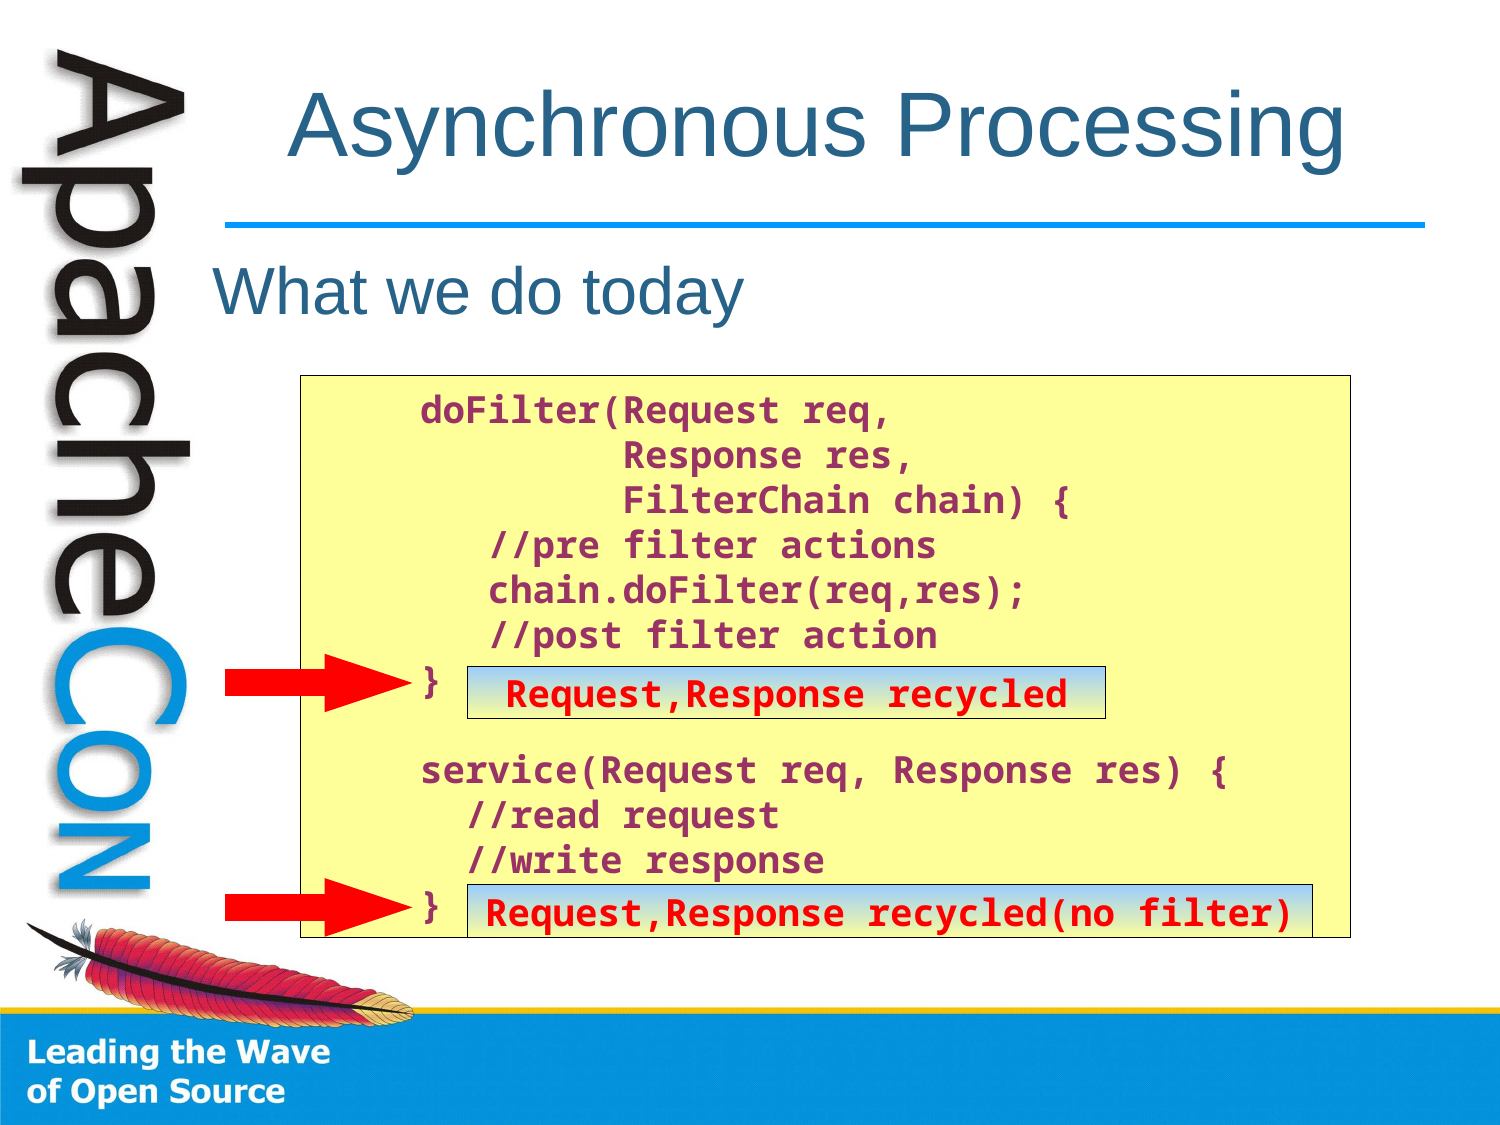

# Asynchronous Processing
What we do today
doFilter(Request req,
 Response res,
 FilterChain chain) {
 //pre filter actions
 chain.doFilter(req,res);
 //post filter action
}
service(Request req, Response res) {
 //read request
 //write response
}
Request,Response recycled
Request,Response recycled(no filter)